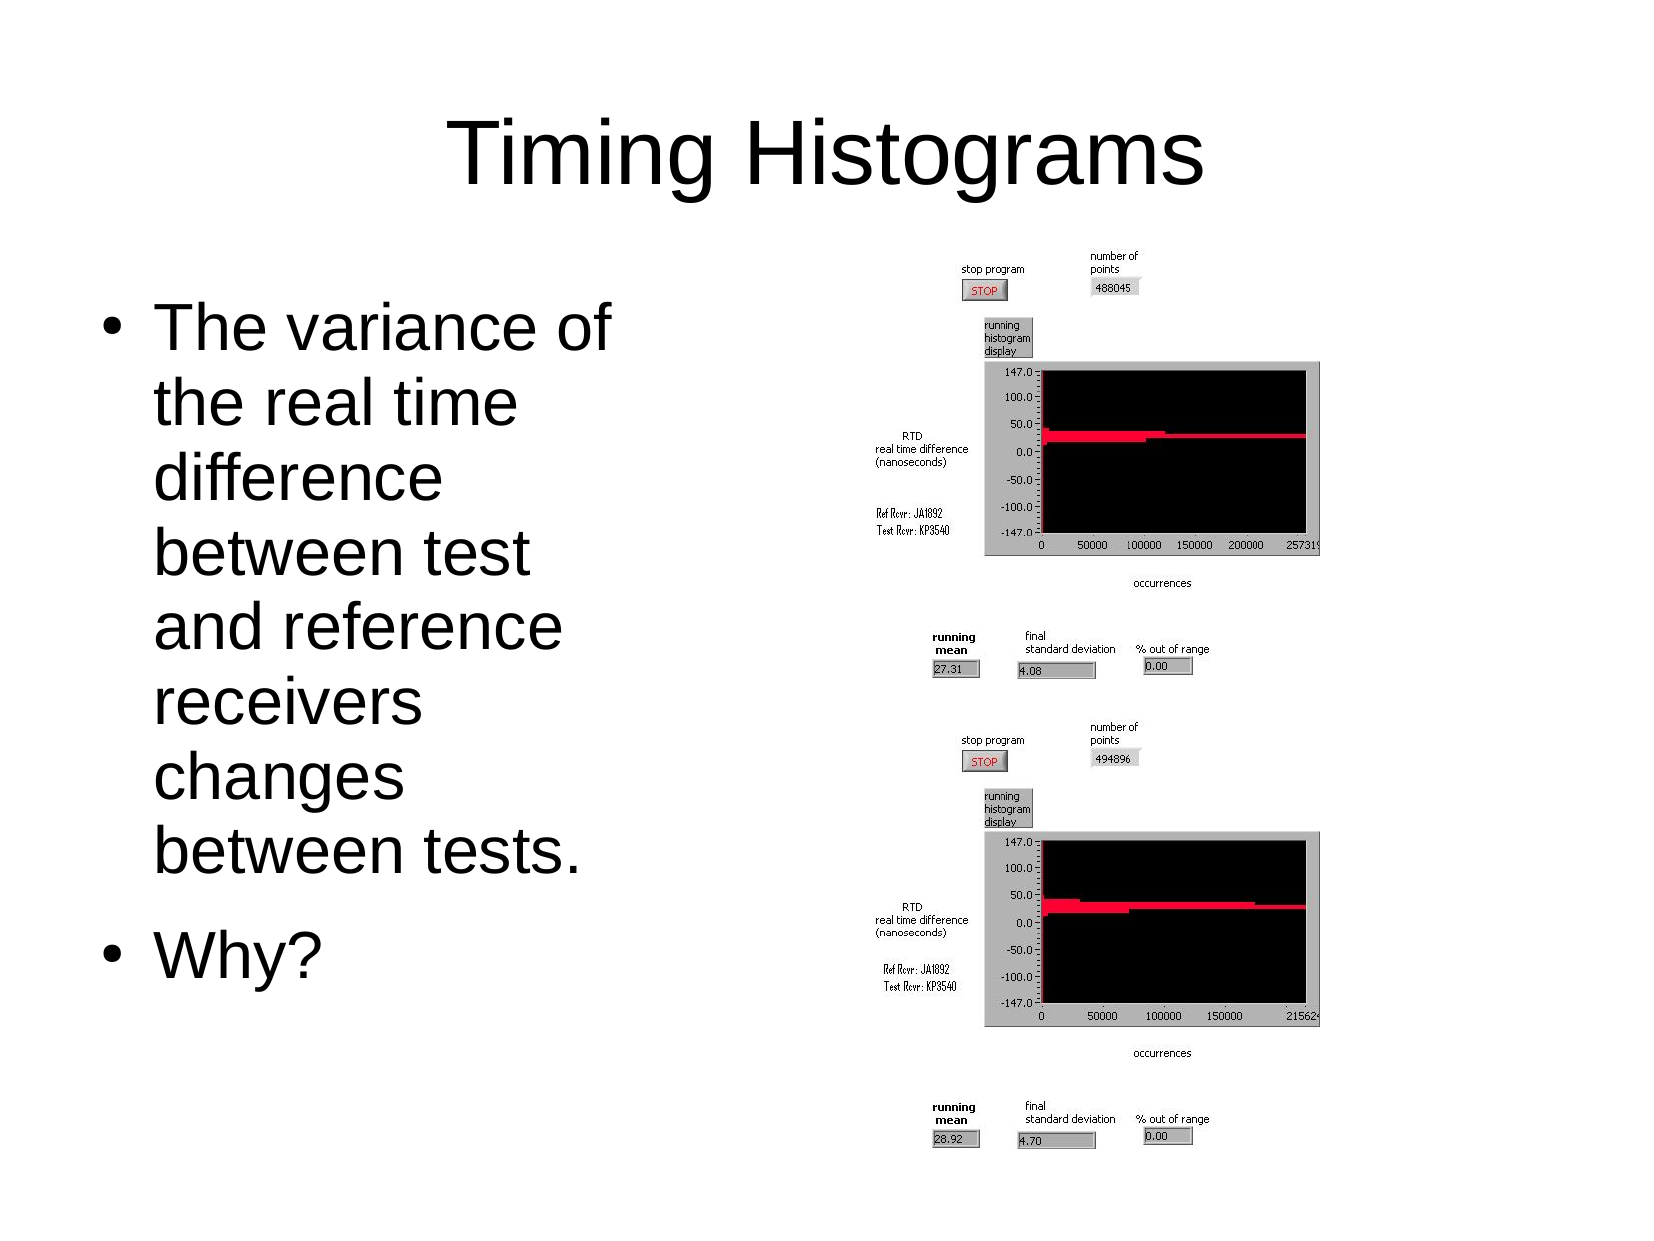

# Timing Histograms
The variance of the real time difference between test and reference receivers changes between tests.
Why?